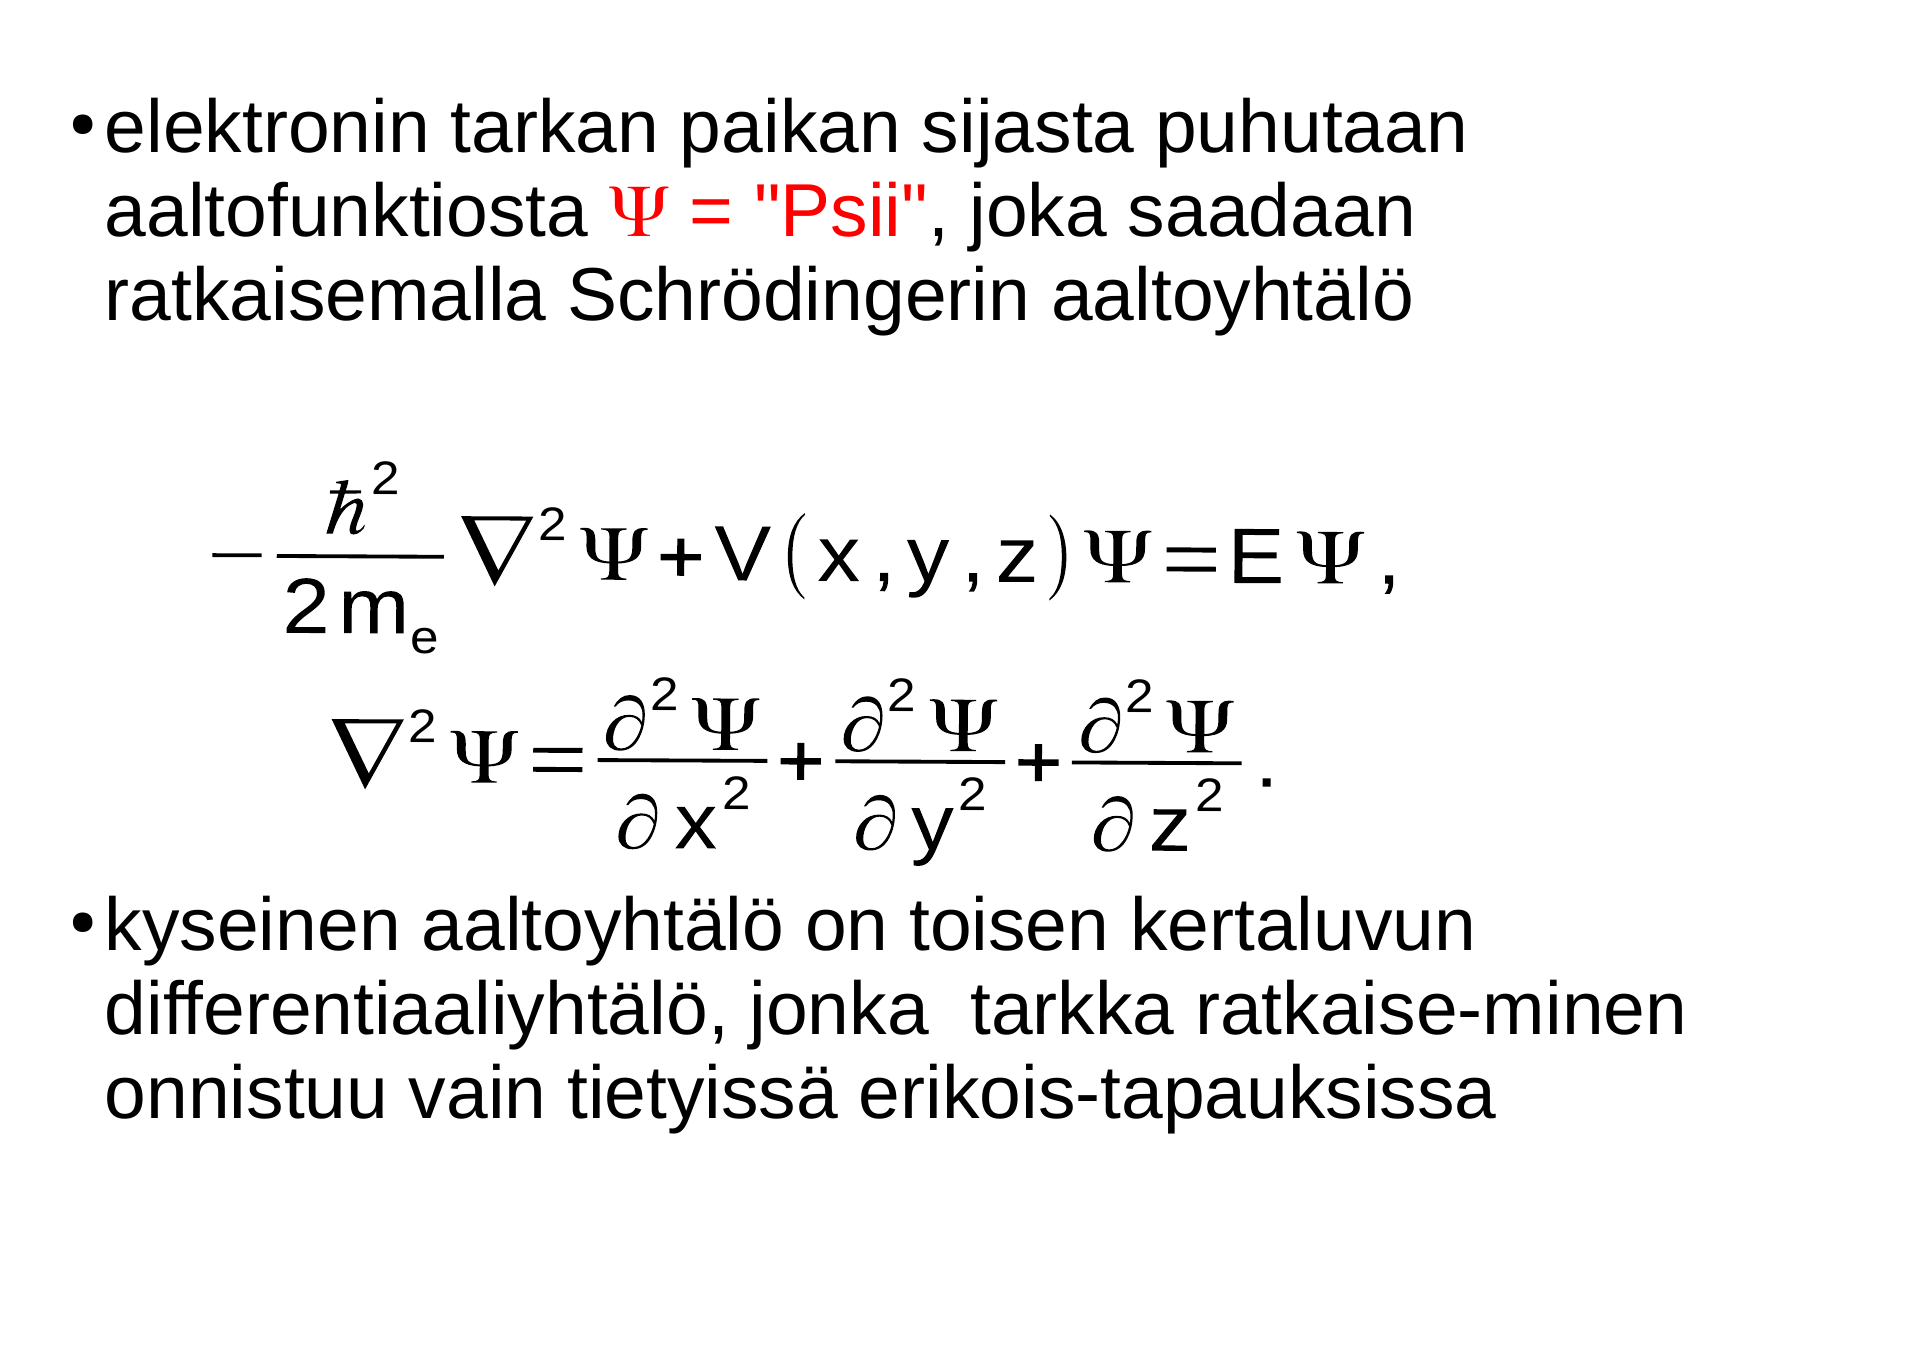

elektronin tarkan paikan sijasta puhutaan aaltofunktiosta Y = "Psii", joka saadaan ratkaisemalla Schrödingerin aaltoyhtälö
kyseinen aaltoyhtälö on toisen kertaluvun differentiaaliyhtälö, jonka tarkka ratkaise-minen onnistuu vain tietyissä erikois-tapauksissa